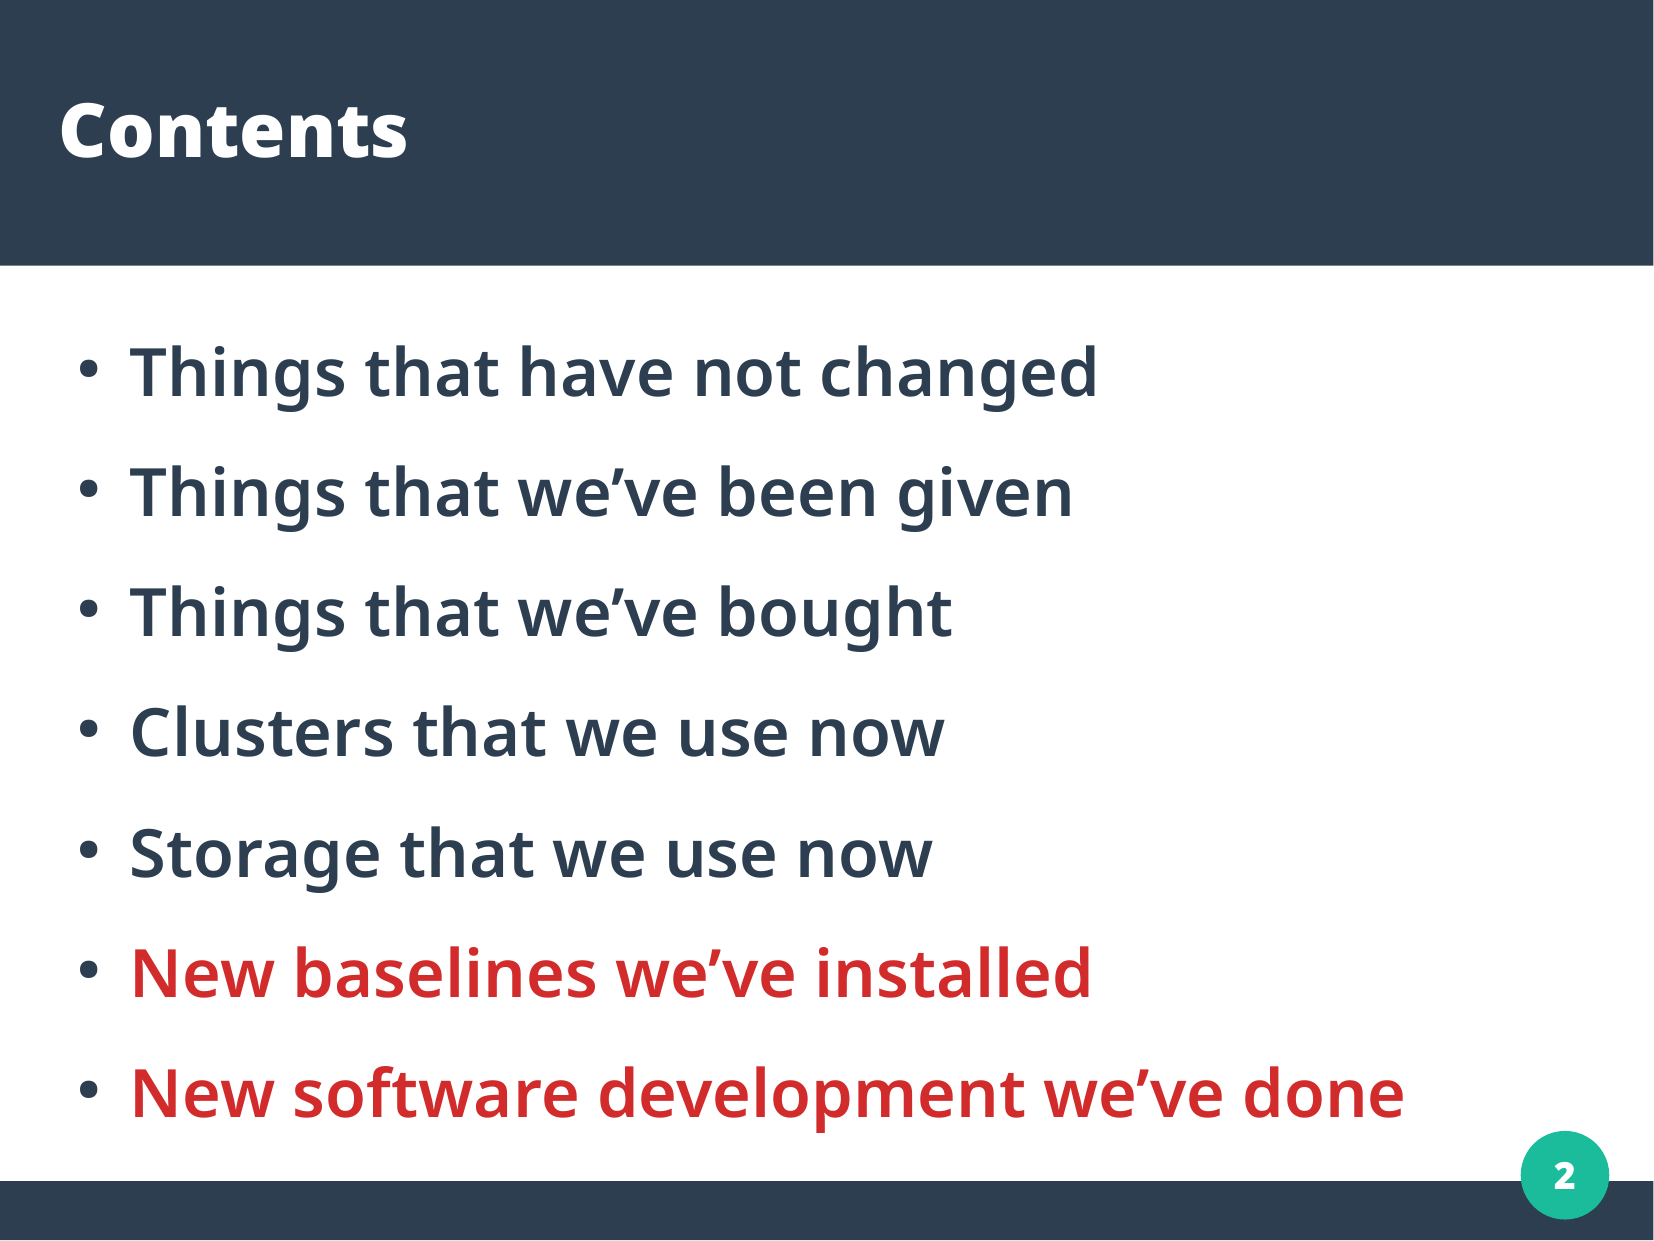

# Contents
Things that have not changed
Things that we’ve been given
Things that we’ve bought
Clusters that we use now
Storage that we use now
New baselines we’ve installed
New software development we’ve done
2